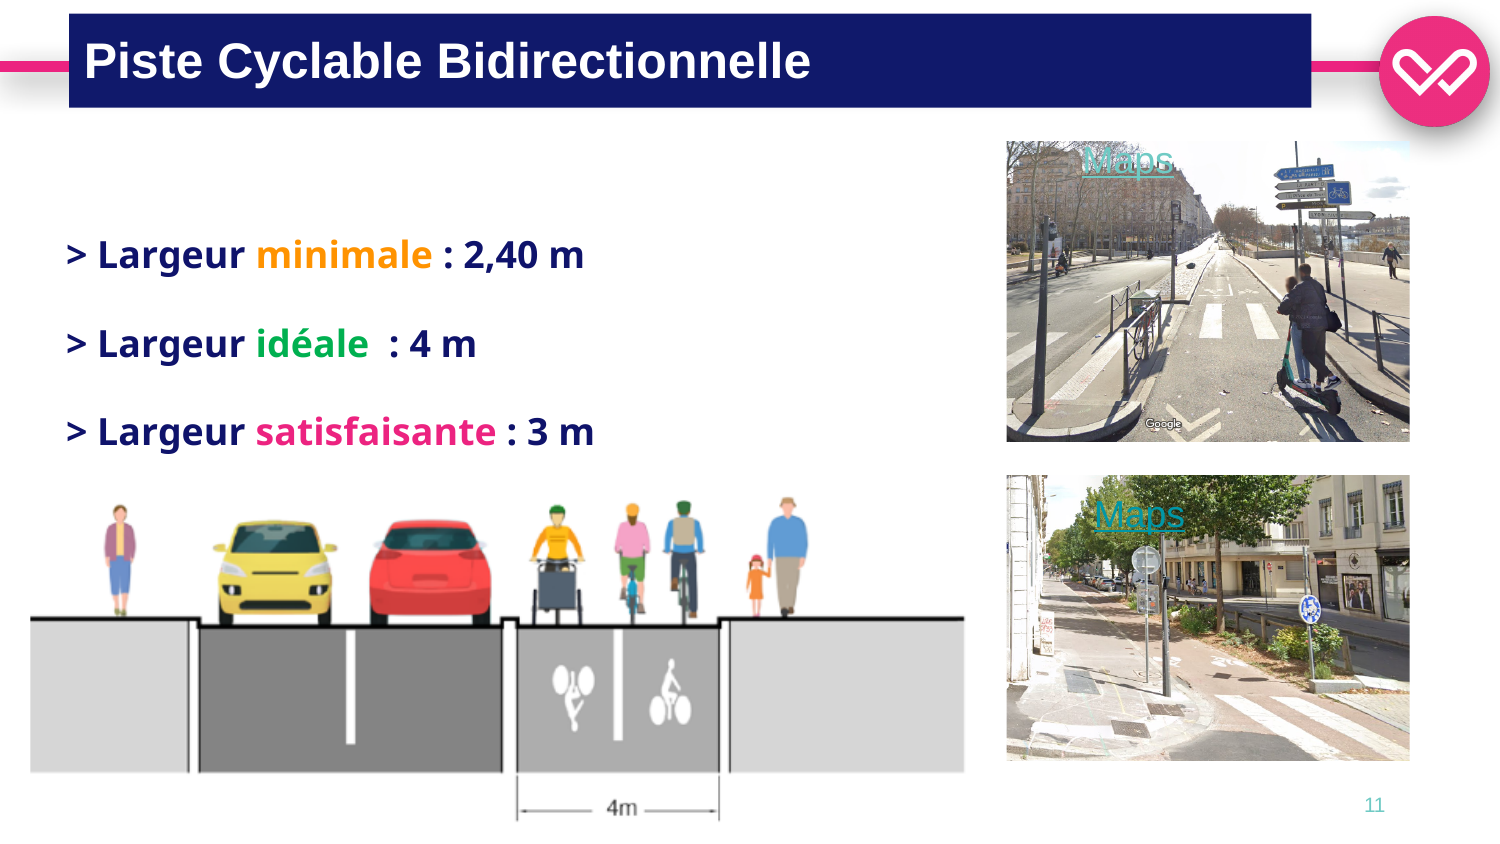

# Piste Cyclable Bidirectionnelle
Maps
> Largeur minimale : 2,40 m
> Largeur idéale : 4 m
> Largeur satisfaisante : 3 m
réduction à 3 m en fonction du profil
Maps